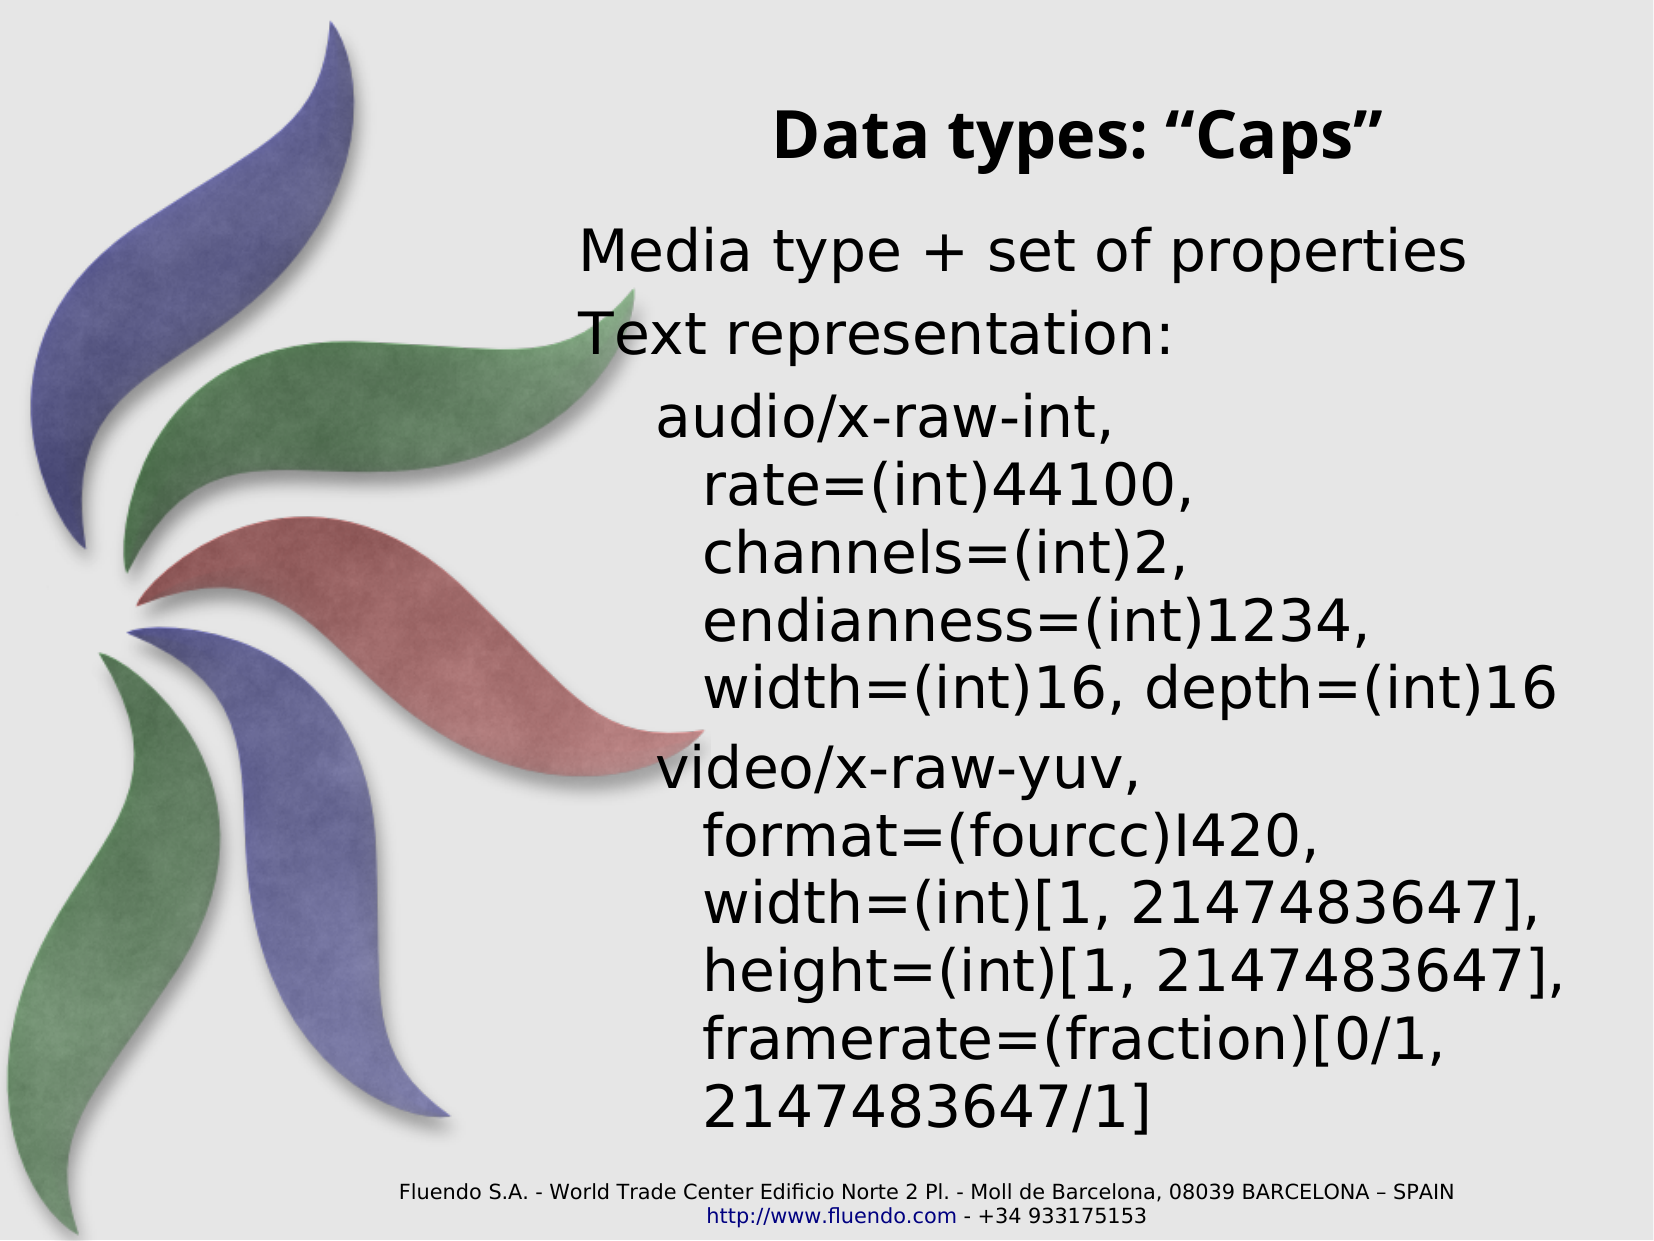

# Data types: “Caps”
Media type + set of properties
Text representation:
audio/x-raw-int, rate=(int)44100, channels=(int)2, endianness=(int)1234, width=(int)16, depth=(int)16
video/x-raw-yuv, format=(fourcc)I420, width=(int)[1, 2147483647],
height=(int)[1, 2147483647],
framerate=(fraction)[0/1, 2147483647/1]